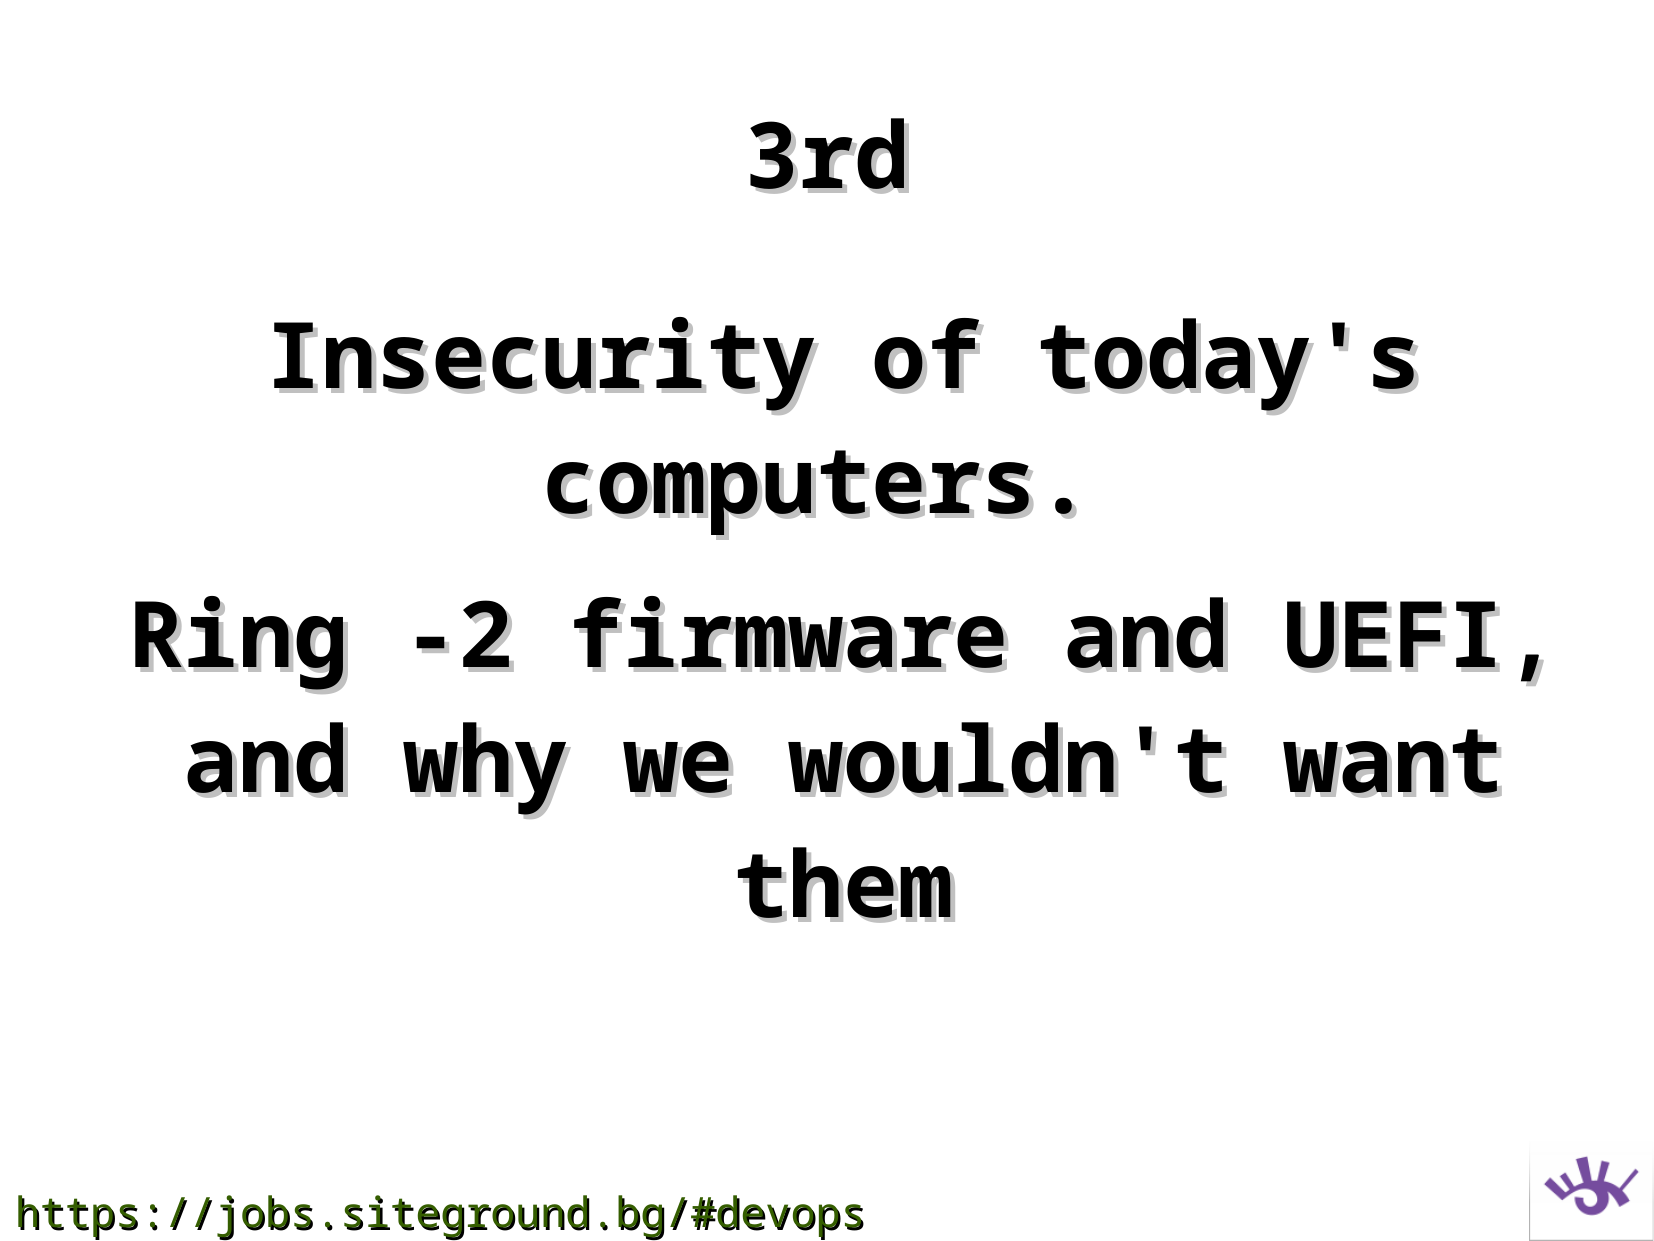

# 3rd
Insecurity of today's computers.
Ring -2 firmware and UEFI, and why we wouldn't want them
https://jobs.siteground.bg/#devops